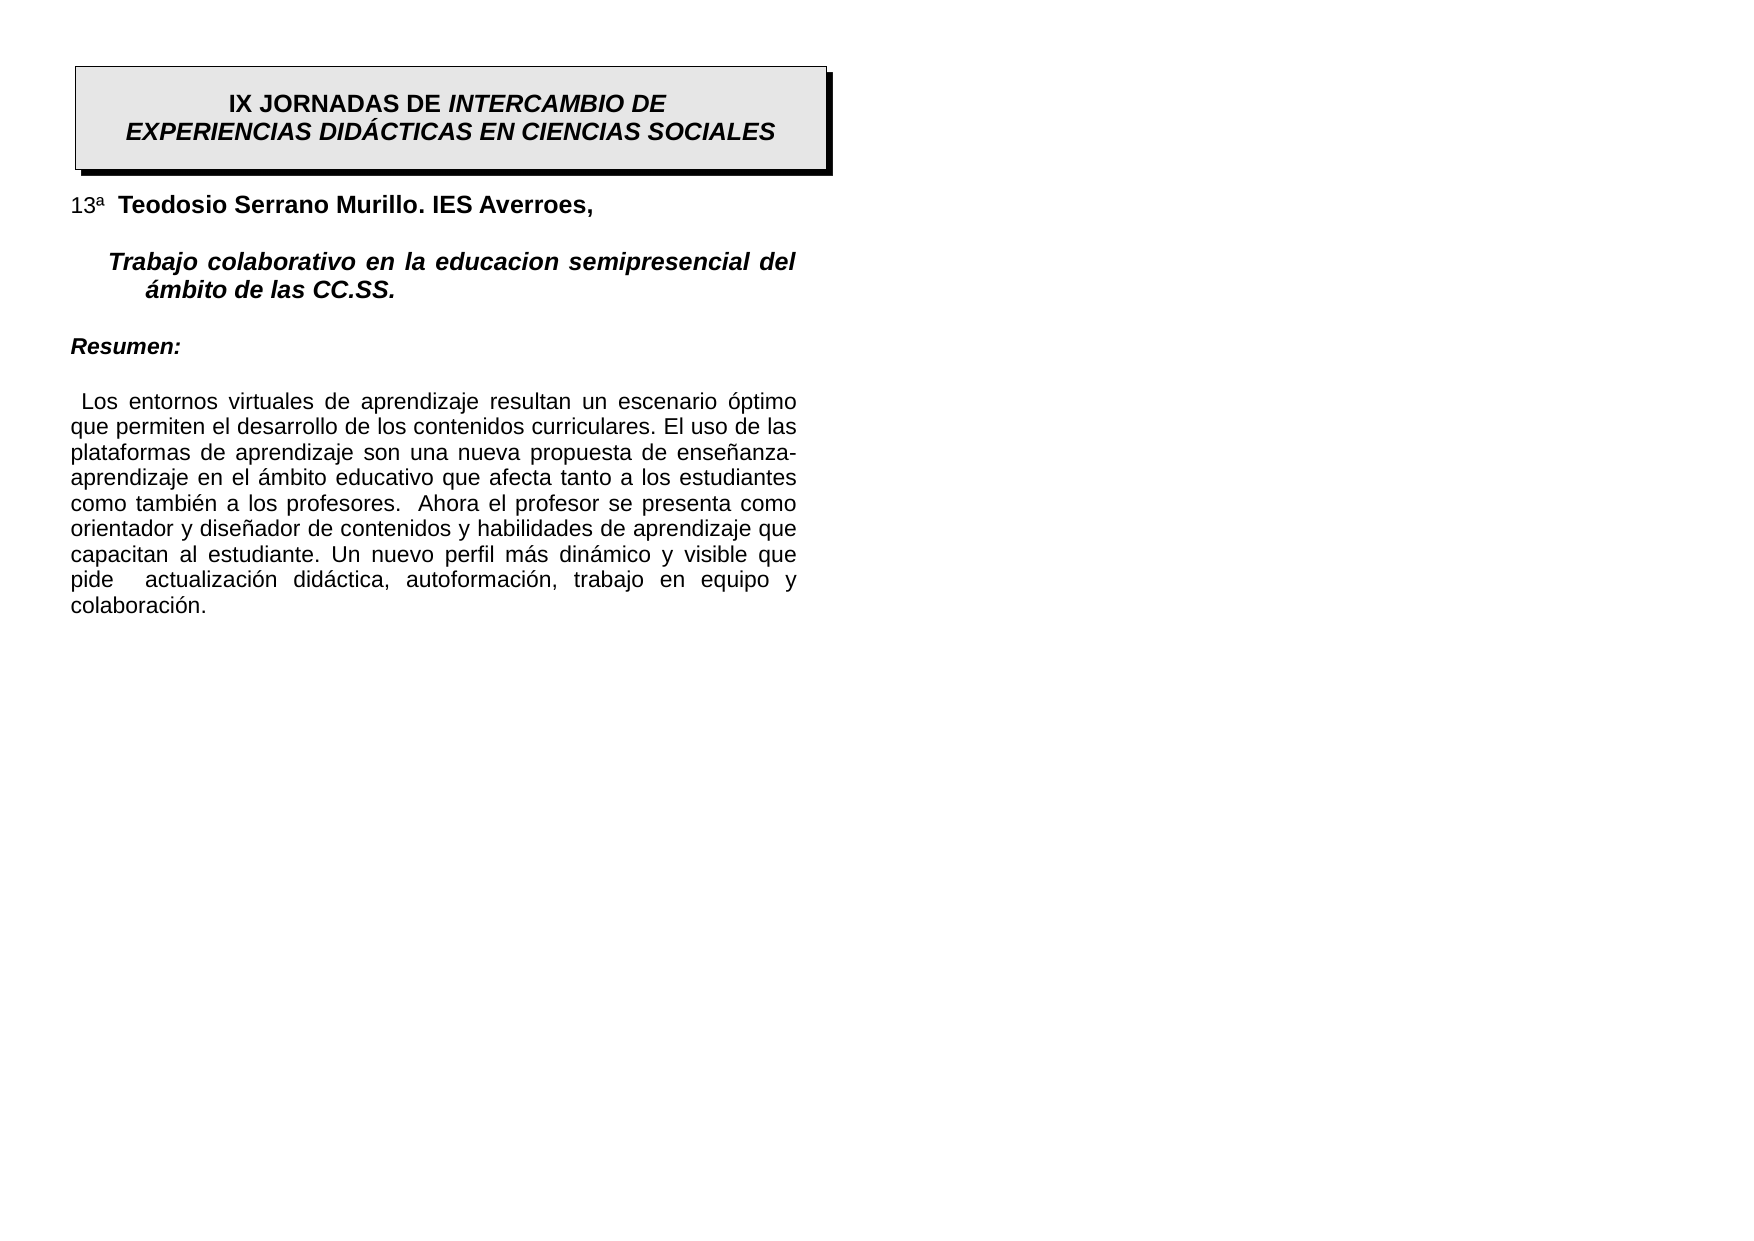

IX JORNADAS DE INTERCAMBIO DE
EXPERIENCIAS DIDÁCTICAS EN CIENCIAS SOCIALES
# 13ª Teodosio Serrano Murillo. IES Averroes,
Trabajo colaborativo en la educacion semipresencial del ámbito de las CC.SS.
Resumen:
 Los entornos virtuales de aprendizaje resultan un escenario óptimo que permiten el desarrollo de los contenidos curriculares. El uso de las plataformas de aprendizaje son una nueva propuesta de enseñanza-aprendizaje en el ámbito educativo que afecta tanto a los estudiantes como también a los profesores. Ahora el profesor se presenta como orientador y diseñador de contenidos y habilidades de aprendizaje que capacitan al estudiante. Un nuevo perfil más dinámico y visible que pide actualización didáctica, autoformación, trabajo en equipo y colaboración.